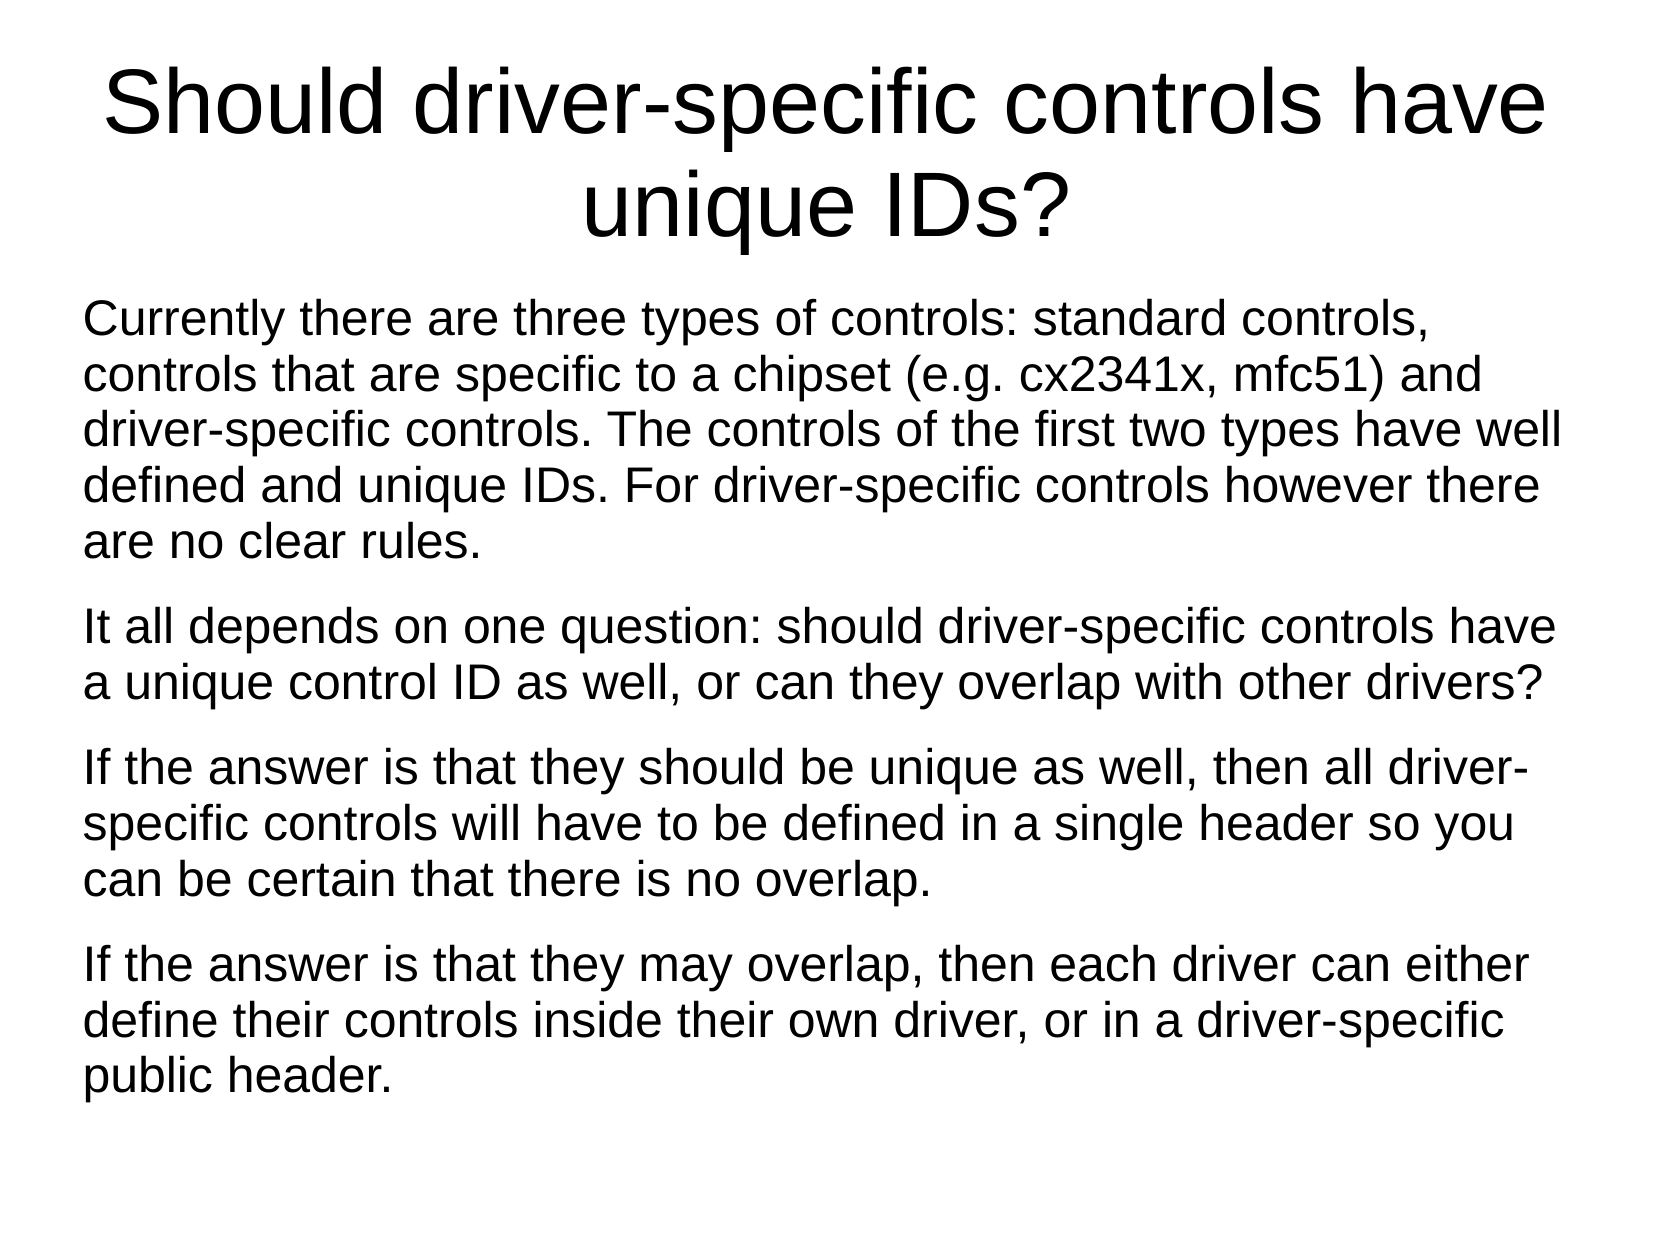

# Should driver-specific controls have unique IDs?
Currently there are three types of controls: standard controls, controls that are specific to a chipset (e.g. cx2341x, mfc51) and driver-specific controls. The controls of the first two types have well defined and unique IDs. For driver-specific controls however there are no clear rules.
It all depends on one question: should driver-specific controls have a unique control ID as well, or can they overlap with other drivers?
If the answer is that they should be unique as well, then all driver-specific controls will have to be defined in a single header so you can be certain that there is no overlap.
If the answer is that they may overlap, then each driver can either define their controls inside their own driver, or in a driver-specific public header.